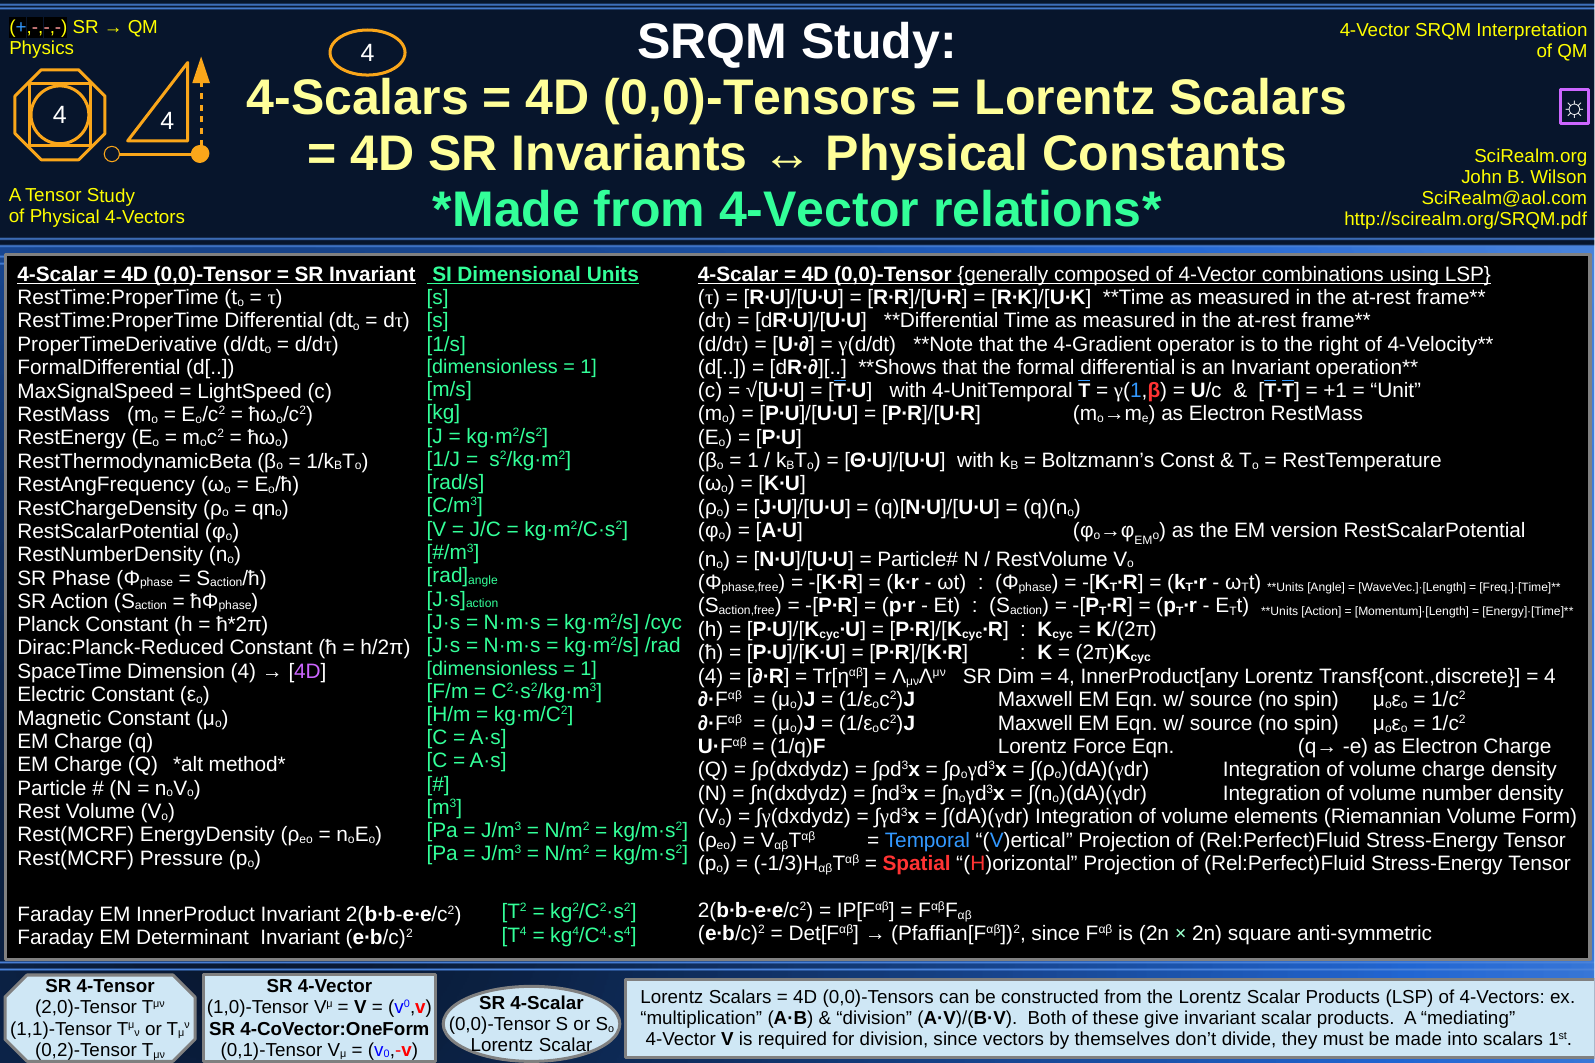

# SRQM Study: 4-Scalars = 4D (0,0)-Tensors = Lorentz Scalars = 4D SR Invariants ↔ Physical Constants *Made from 4-Vector relations*
(+,-,-,-) SR → QM
Physics
A Tensor Study
of Physical 4-Vectors
4-Vector SRQM Interpretation
of QM
SciRealm.org
John B. Wilson
SciRealm@aol.com
http://scirealm.org/SRQM.pdf
4
4
4
☼
4-Scalar = 4D (0,0)-Tensor = SR Invariant
RestTime:ProperTime (to = τ)
RestTime:ProperTime Differential (dto = dτ)
ProperTimeDerivative (d/dto = d/dτ)
FormalDifferential (d[..])
MaxSignalSpeed = LightSpeed (c)
RestMass (mo = Eo/c2 = ћωo/c2)
RestEnergy (Eo = moc2 = ћωo)
RestThermodynamicBeta (βo = 1/kBTo)
RestAngFrequency (ωo = Eo/ћ)
RestChargeDensity (ρo = qno)
RestScalarPotential (φo)
RestNumberDensity (no)
SR Phase (Φphase = Saction/ћ)
SR Action (Saction = ћΦphase)
Planck Constant (h = ћ*2π)
Dirac:Planck-Reduced Constant (ћ = h/2π)
SpaceTime Dimension (4) → [4D]
Electric Constant (εo)
Magnetic Constant (μo)
EM Charge (q)
EM Charge (Q)	 *alt method*
Particle # (N = noVo)
Rest Volume (Vo)
Rest(MCRF) EnergyDensity (ρeo = noEo)
Rest(MCRF) Pressure (po)
Faraday EM InnerProduct Invariant 2(b∙b-e∙e/c2)
Faraday EM Determinant Invariant (e∙b/c)2
4-Scalar = 4D (0,0)-Tensor {generally composed of 4-Vector combinations using LSP}
(τ) = [R∙U]/[U∙U] = [R∙R]/[U∙R] = [R∙K]/[U∙K] **Time as measured in the at-rest frame**
(dτ) = [dR∙U]/[U∙U] **Differential Time as measured in the at-rest frame**
(d/dτ) = [U∙∂] = γ(d/dt) **Note that the 4-Gradient operator is to the right of 4-Velocity**
(d[..]) = [dR∙∂][..] **Shows that the formal differential is an Invariant operation**
(c) = √[U∙U] = [T∙U] with 4-UnitTemporal T = γ(1,β) = U/c & [T∙T] = +1 = “Unit”
(mo) = [P∙U]/[U∙U] = [P∙R]/[U∙R]		(mo→me) as Electron RestMass
(Eo) = [P∙U]
(βo = 1 / kBTo) = [Θ∙U]/[U∙U] with kB = Boltzmann’s Const & To = RestTemperature
(ωo) = [K∙U]
(ρo) = [J∙U]/[U∙U] = (q)[N∙U]/[U∙U] = (q)(no)
(φo) = [A∙U] 				(φo→φEMo) as the EM version RestScalarPotential
(no) = [N∙U]/[U∙U] = Particle# N / RestVolume Vo
(Φphase,free) = -[K∙R] = (k∙r - ωt) : (Φphase) = -[KT∙R] = (kT∙r - ωTt) **Units [Angle] = [WaveVec.]·[Length] = [Freq.]·[Time]**
(Saction,free) = -[P∙R] = (p∙r - Et) : (Saction) = -[PT∙R] = (pT∙r - ETt) **Units [Action] = [Momentum]·[Length] = [Energy]·[Time]**
(h) = [P∙U]/[Kcyc∙U] = [P∙R]/[Kcyc∙R] : Kcyc = K/(2π)
(ћ) = [P∙U]/[K∙U] = [P∙R]/[K∙R] : K = (2π)Kcyc
(4) = [∂∙R] = Tr[ηαβ] = ΛμνΛμν SR Dim = 4, InnerProduct[any Lorentz Transf{cont.,discrete}] = 4
∂·Fαβ = (μo)J = (1/εoc2)J		Maxwell EM Eqn. w/ source (no spin)	μoεo = 1/c2
∂·Fαβ = (μo)J = (1/εoc2)J		Maxwell EM Eqn. w/ source (no spin)	μoεo = 1/c2
U·Fαβ = (1/q)F			Lorentz Force Eqn.		(q→ -e) as Electron Charge
(Q) = ∫ρ(dxdydz) = ∫ρd3x = ∫ρoγd3x = ∫(ρo)(dA)(γdr)	Integration of volume charge density
(N) = ∫n(dxdydz) = ∫nd3x = ∫noγd3x = ∫(no)(dA)(γdr)		Integration of volume number density
(Vo) = ∫γ(dxdydz) = ∫γd3x = ∫(dA)(γdr) Integration of volume elements (Riemannian Volume Form)
(ρeo) = VαβTαβ = Temporal “(V)ertical” Projection of (Rel:Perfect)Fluid Stress-Energy Tensor
(po) = (-1/3)HαβTαβ = Spatial “(H)orizontal” Projection of (Rel:Perfect)Fluid Stress-Energy Tensor
2(b∙b-e∙e/c2) = IP[Fαβ] = FαβFαβ
(e∙b/c)2 = Det[Fαβ] → (Pfaffian[Fαβ])2, since Fαβ is (2n × 2n) square anti-symmetric
 SI Dimensional Units
[s]
[s]
[1/s]
[dimensionless = 1]
[m/s]
[kg]
[J = kg·m2/s2]
[1/J = s2/kg·m2]
[rad/s]
[C/m3]
[V = J/C = kg·m2/C·s2]
[#/m3]
[rad]angle
[J·s]action
[J·s = N·m·s = kg·m2/s] /cyc
[J·s = N·m·s = kg·m2/s] /rad
[dimensionless = 1]
[F/m = C2·s2/kg·m3]
[H/m = kg·m/C2]
[C = A·s]
[C = A·s]
[#]
[m3]
[Pa = J/m3 = N/m2 = kg/m·s2]
[Pa = J/m3 = N/m2 = kg/m·s2]
	[T2 = kg2/C2·s2]
	[T4 = kg4/C4·s4]
SR 4-Tensor
(2,0)-Tensor Tμν
(1,1)-Tensor Tμν or Tμν
(0,2)-Tensor Tμν
SR 4-Vector
(1,0)-Tensor Vμ = V = (v0,v)
SR 4-CoVector:OneForm
(0,1)-Tensor Vμ = (v0,-v)
Lorentz Scalars = 4D (0,0)-Tensors can be constructed from the Lorentz Scalar Products (LSP) of 4-Vectors: ex. “multiplication” (A·B) & “division” (A·V)/(B·V). Both of these give invariant scalar products. A “mediating”
 4-Vector V is required for division, since vectors by themselves don’t divide, they must be made into scalars 1st.
SR 4-Scalar
(0,0)-Tensor S or So
Lorentz Scalar